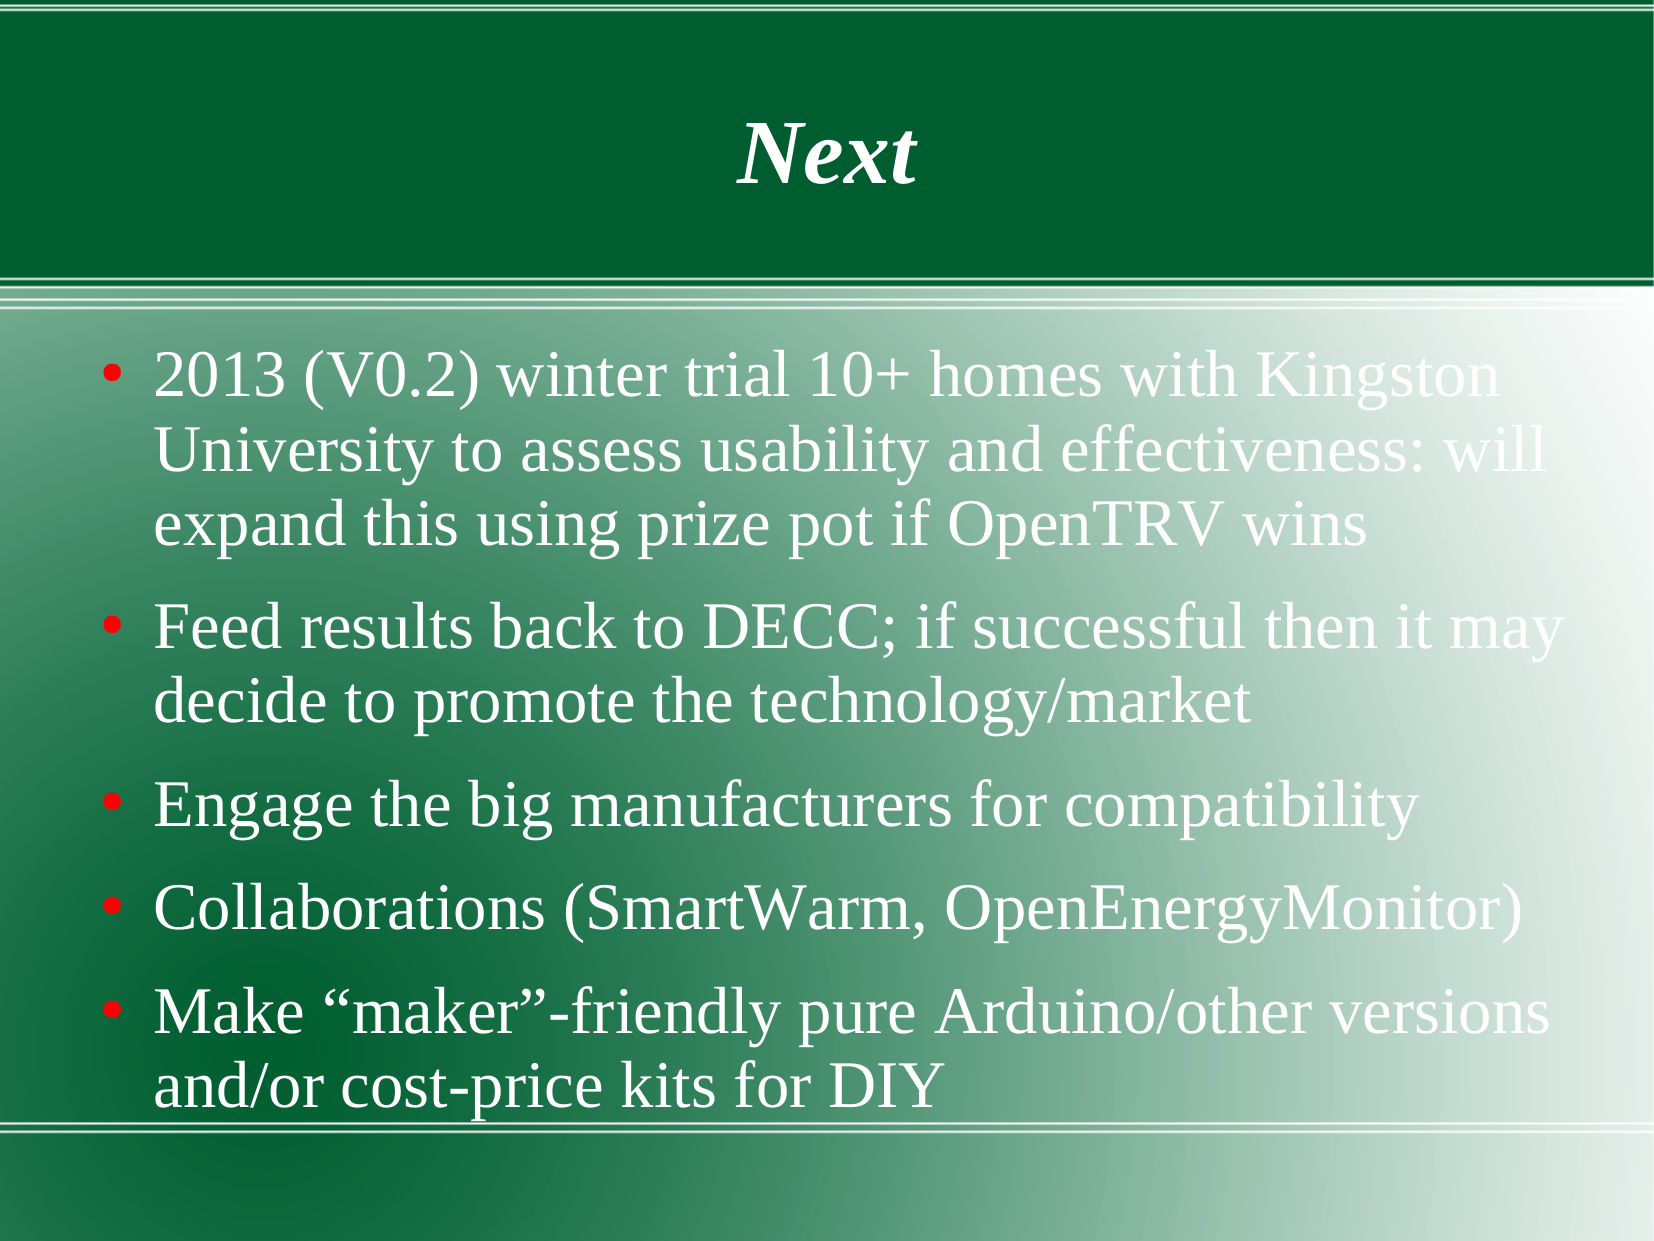

# Next
2013 (V0.2) winter trial 10+ homes with Kingston University to assess usability and effectiveness: will expand this using prize pot if OpenTRV wins
Feed results back to DECC; if successful then it may decide to promote the technology/market
Engage the big manufacturers for compatibility
Collaborations (SmartWarm, OpenEnergyMonitor)
Make “maker”-friendly pure Arduino/other versions and/or cost-price kits for DIY